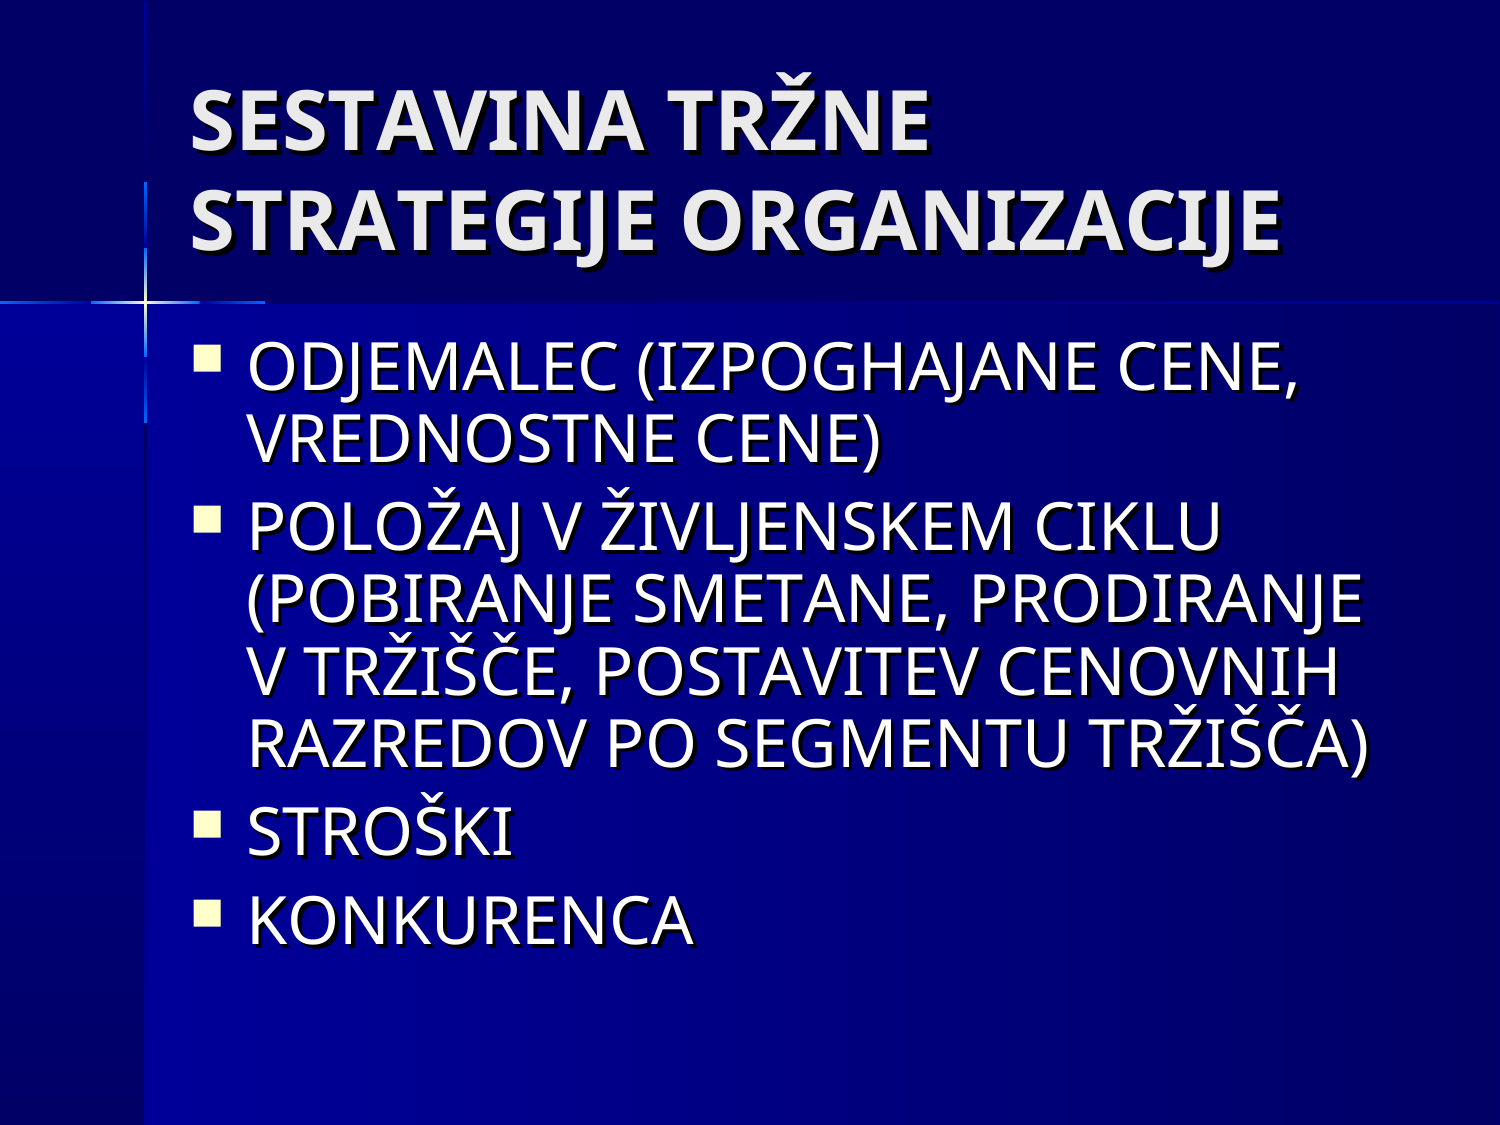

# SESTAVINA TRŽNE STRATEGIJE ORGANIZACIJE
ODJEMALEC (IZPOGHAJANE CENE, VREDNOSTNE CENE)
POLOŽAJ V ŽIVLJENSKEM CIKLU (POBIRANJE SMETANE, PRODIRANJE V TRŽIŠČE, POSTAVITEV CENOVNIH RAZREDOV PO SEGMENTU TRŽIŠČA)
STROŠKI
KONKURENCA